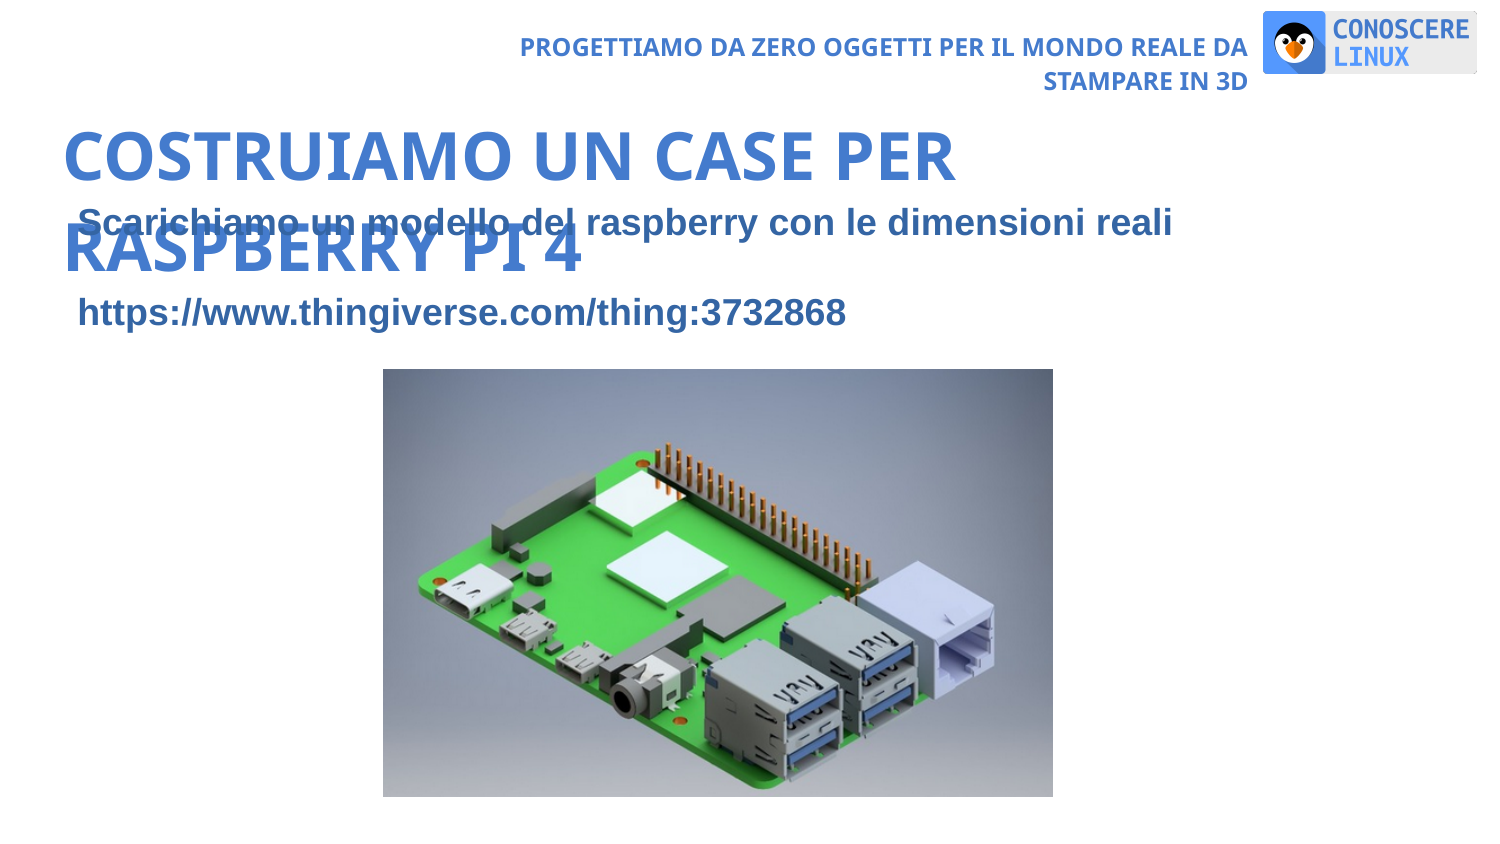

PROGETTIAMO DA ZERO OGGETTI PER IL MONDO REALE DA STAMPARE IN 3D
COSTRUIAMO UN CASE PER RASPBERRY PI 4
# Scarichiamo un modello del raspberry con le dimensioni reali https://www.thingiverse.com/thing:3732868